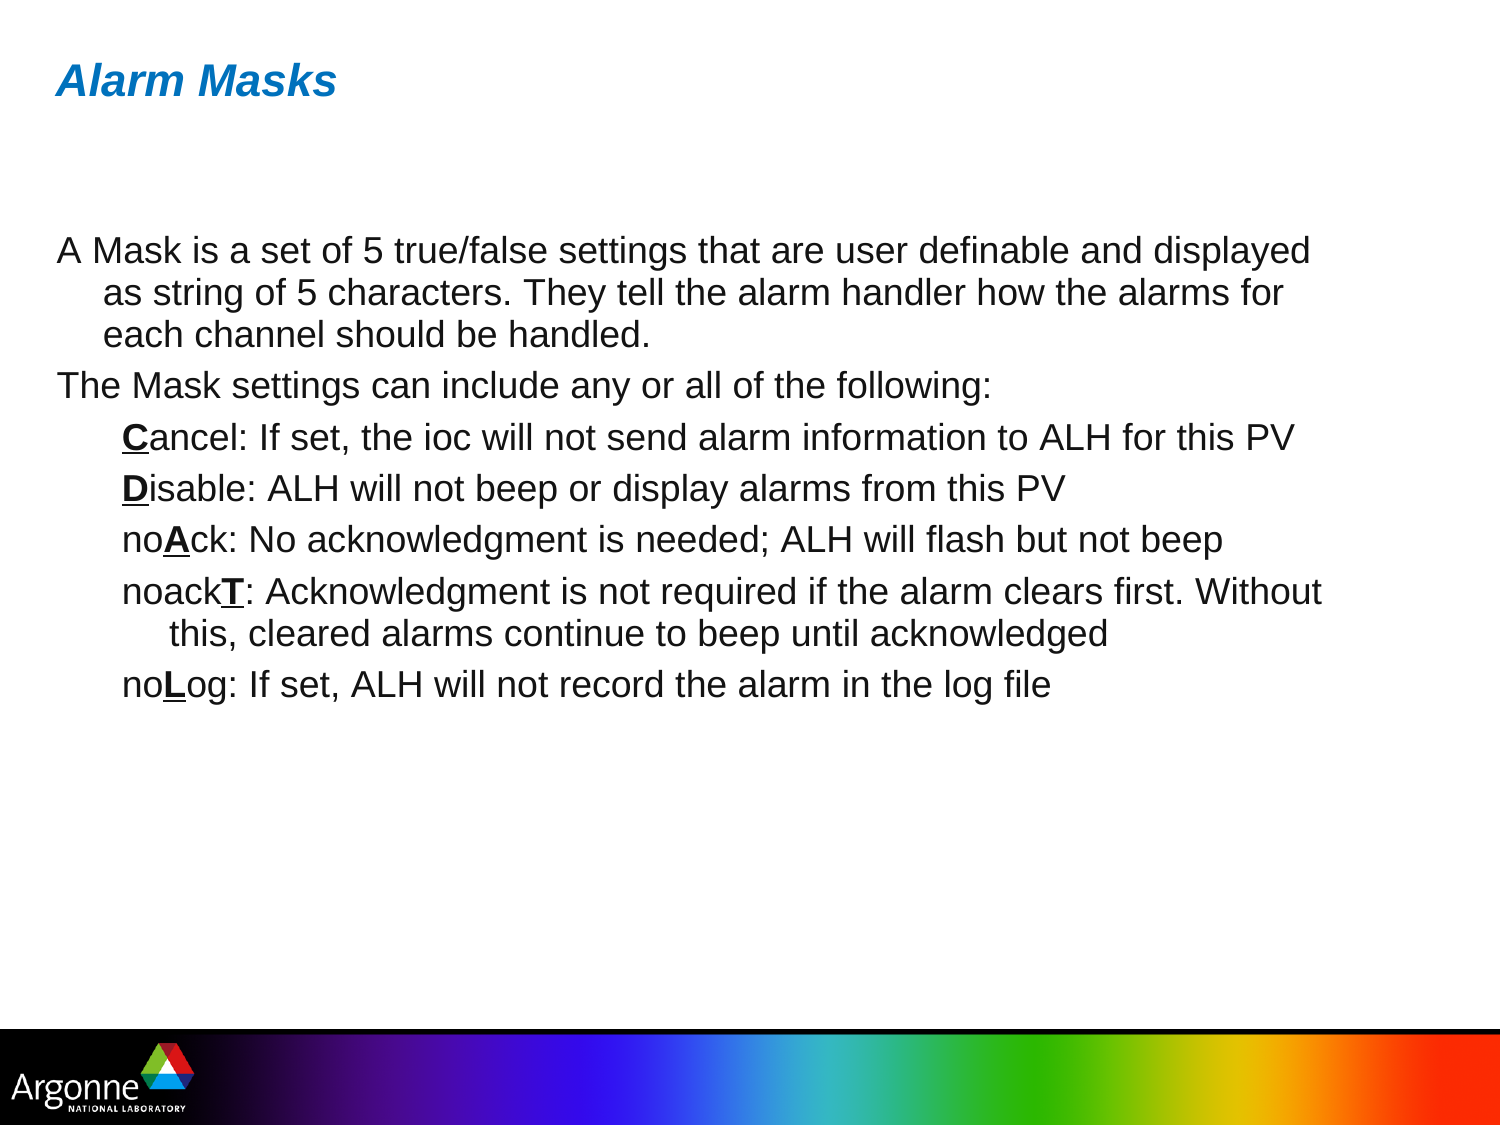

Alarm Masks
# A Mask is a set of 5 true/false settings that are user definable and displayed as string of 5 characters. They tell the alarm handler how the alarms for each channel should be handled.
The Mask settings can include any or all of the following:
Cancel: If set, the ioc will not send alarm information to ALH for this PV
Disable: ALH will not beep or display alarms from this PV
noAck: No acknowledgment is needed; ALH will flash but not beep
noackT: Acknowledgment is not required if the alarm clears first. Without this, cleared alarms continue to beep until acknowledged
noLog: If set, ALH will not record the alarm in the log file